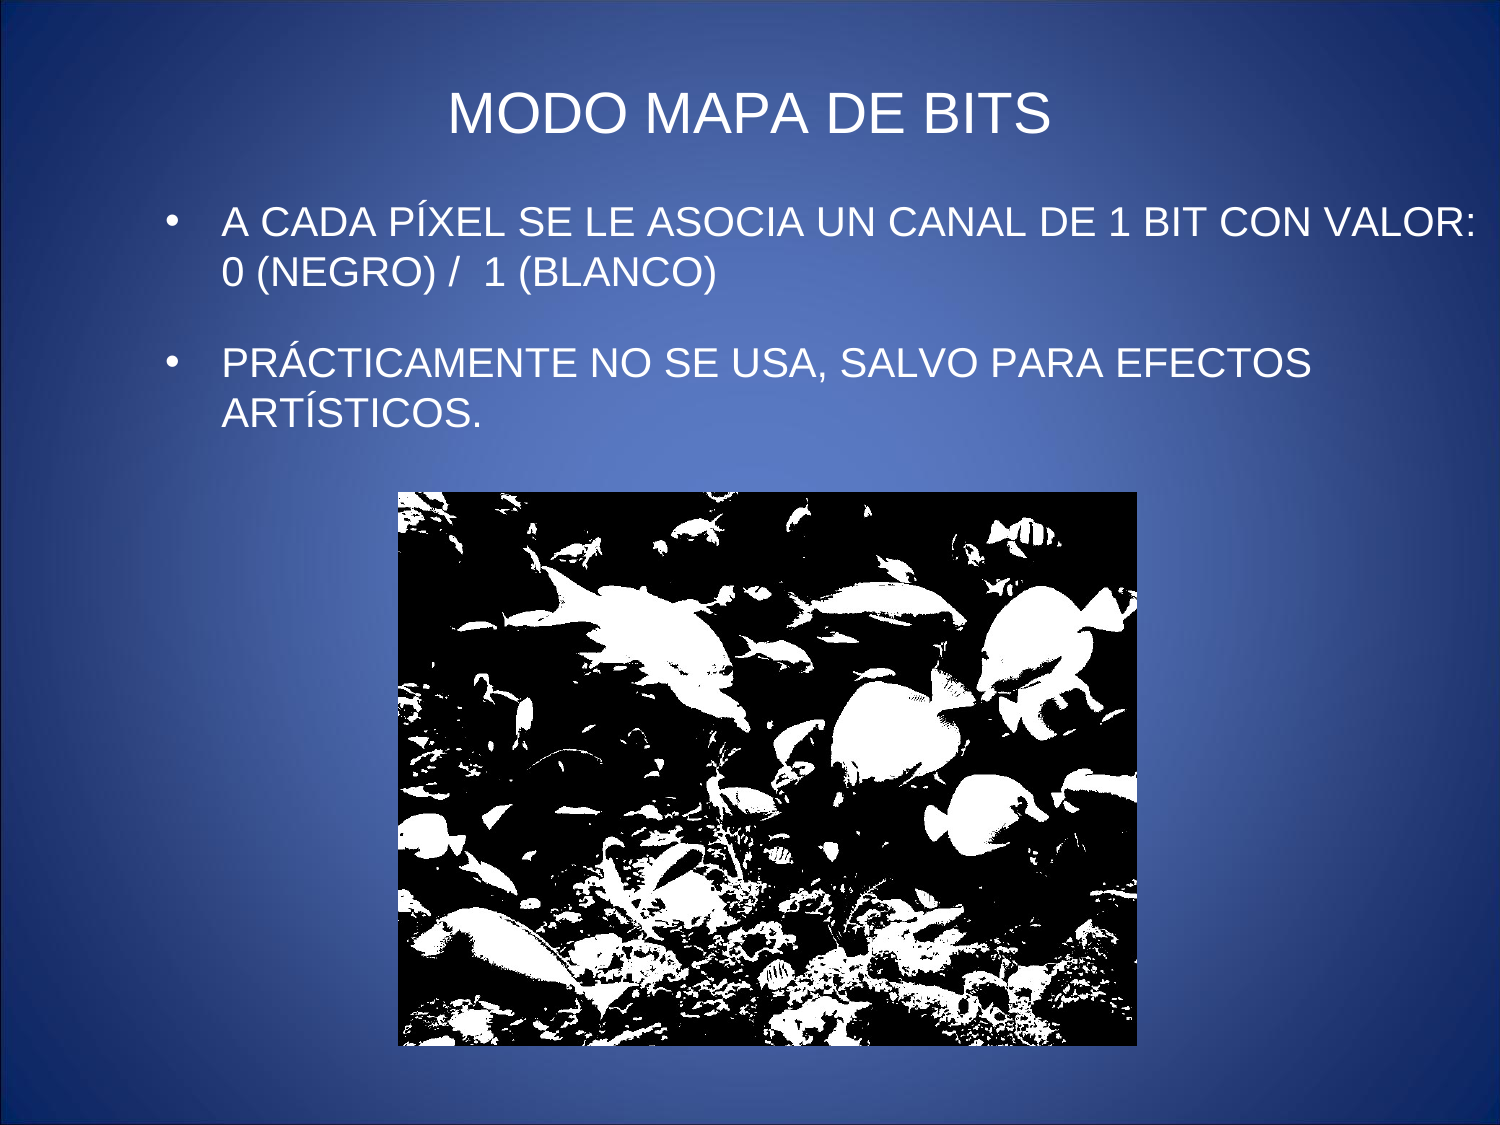

# MODO MAPA DE BITS
A CADA PÍXEL SE LE ASOCIA UN CANAL DE 1 BIT CON VALOR: 0 (NEGRO) / 1 (BLANCO)
PRÁCTICAMENTE NO SE USA, SALVO PARA EFECTOS ARTÍSTICOS.